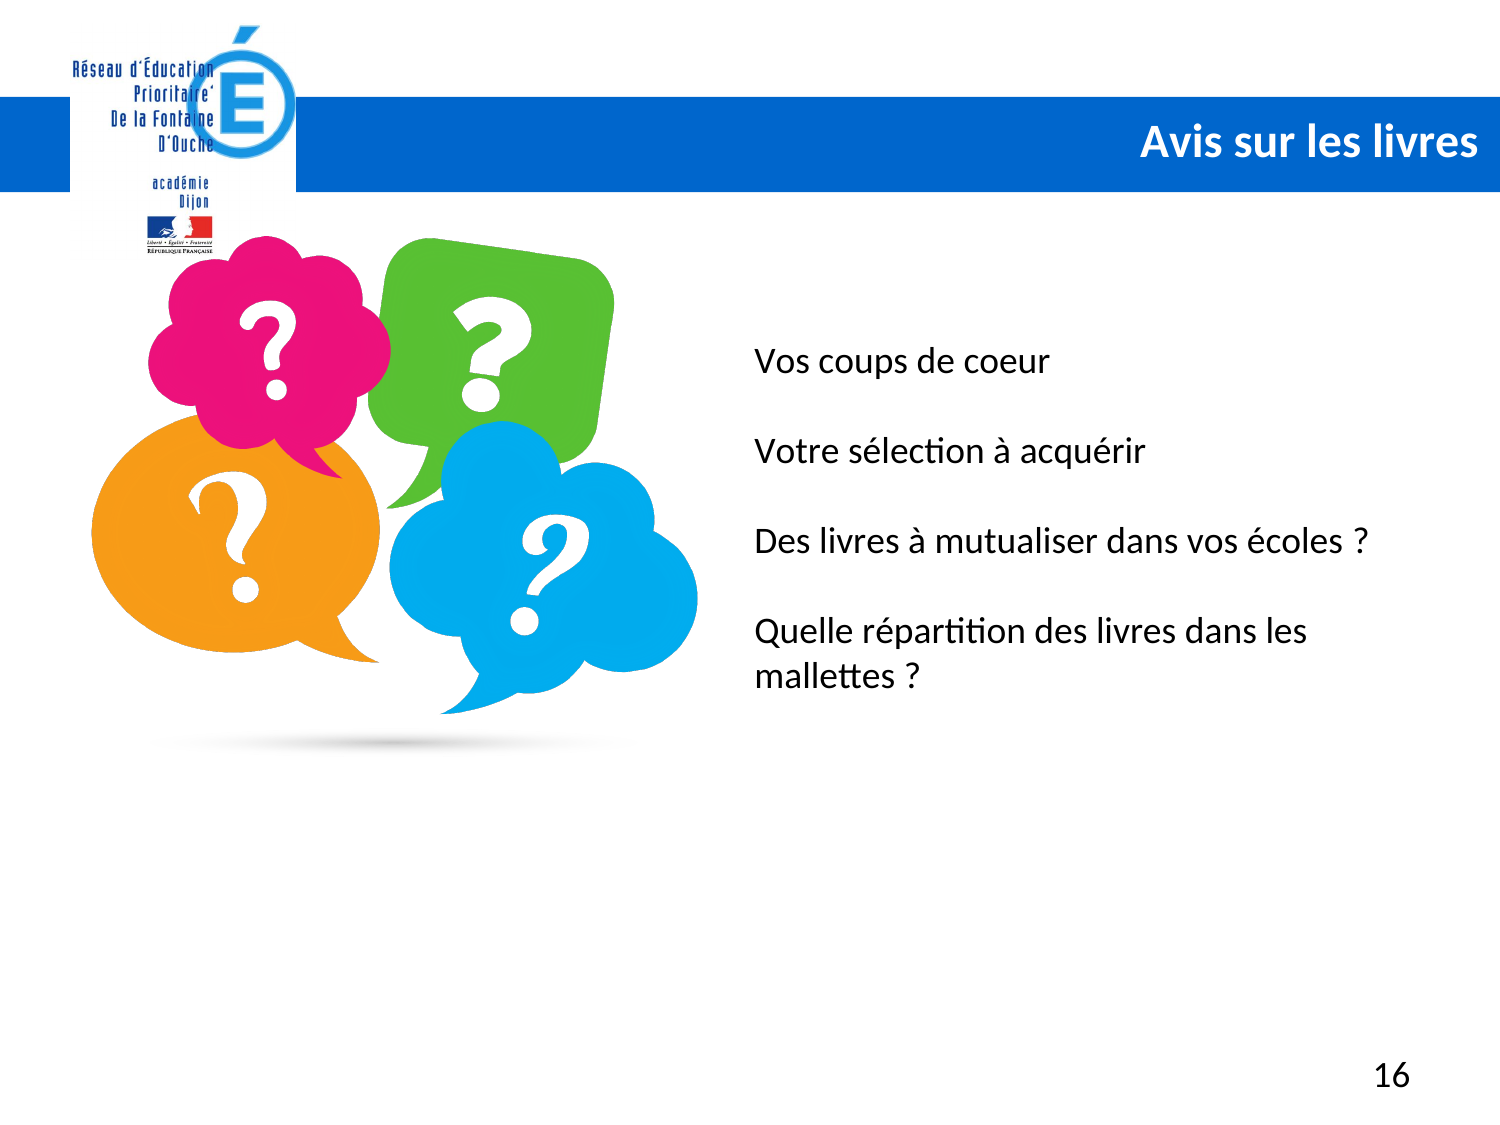

Avis sur les livres
Vos coups de coeur
Votre sélection à acquérir
Des livres à mutualiser dans vos écoles ?
Quelle répartition des livres dans les mallettes ?